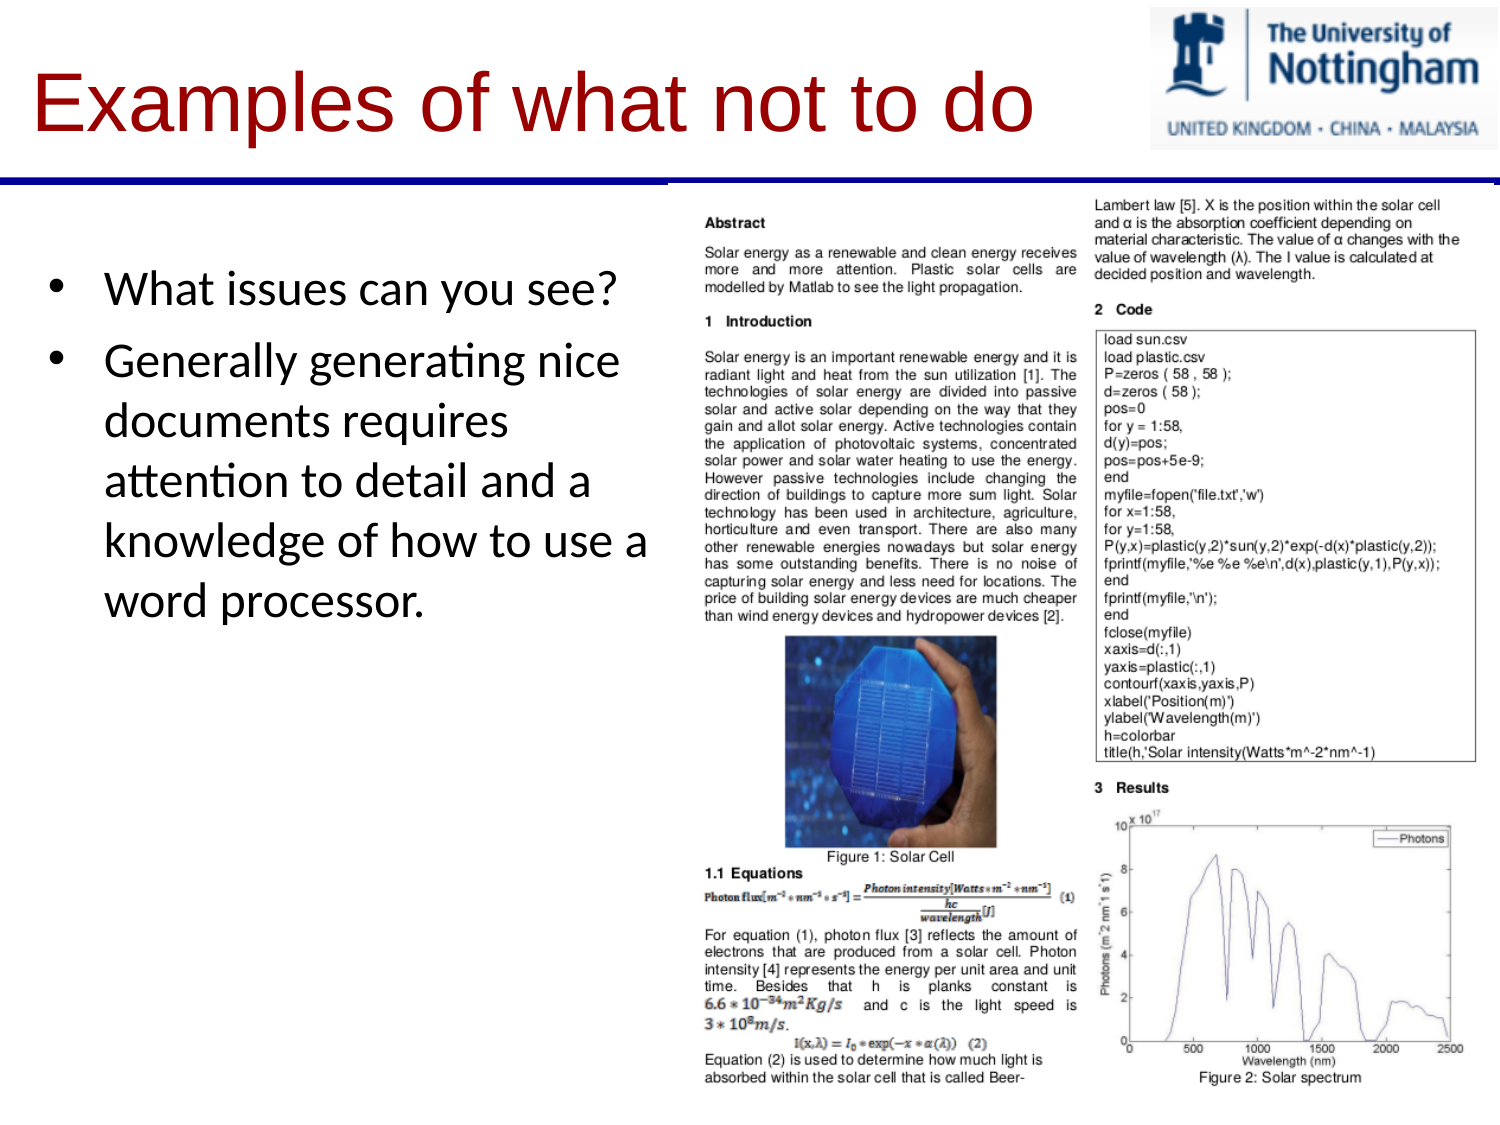

# Examples of what not to do
What issues can you see?
Generally generating nice documents requires attention to detail and a knowledge of how to use a word processor.